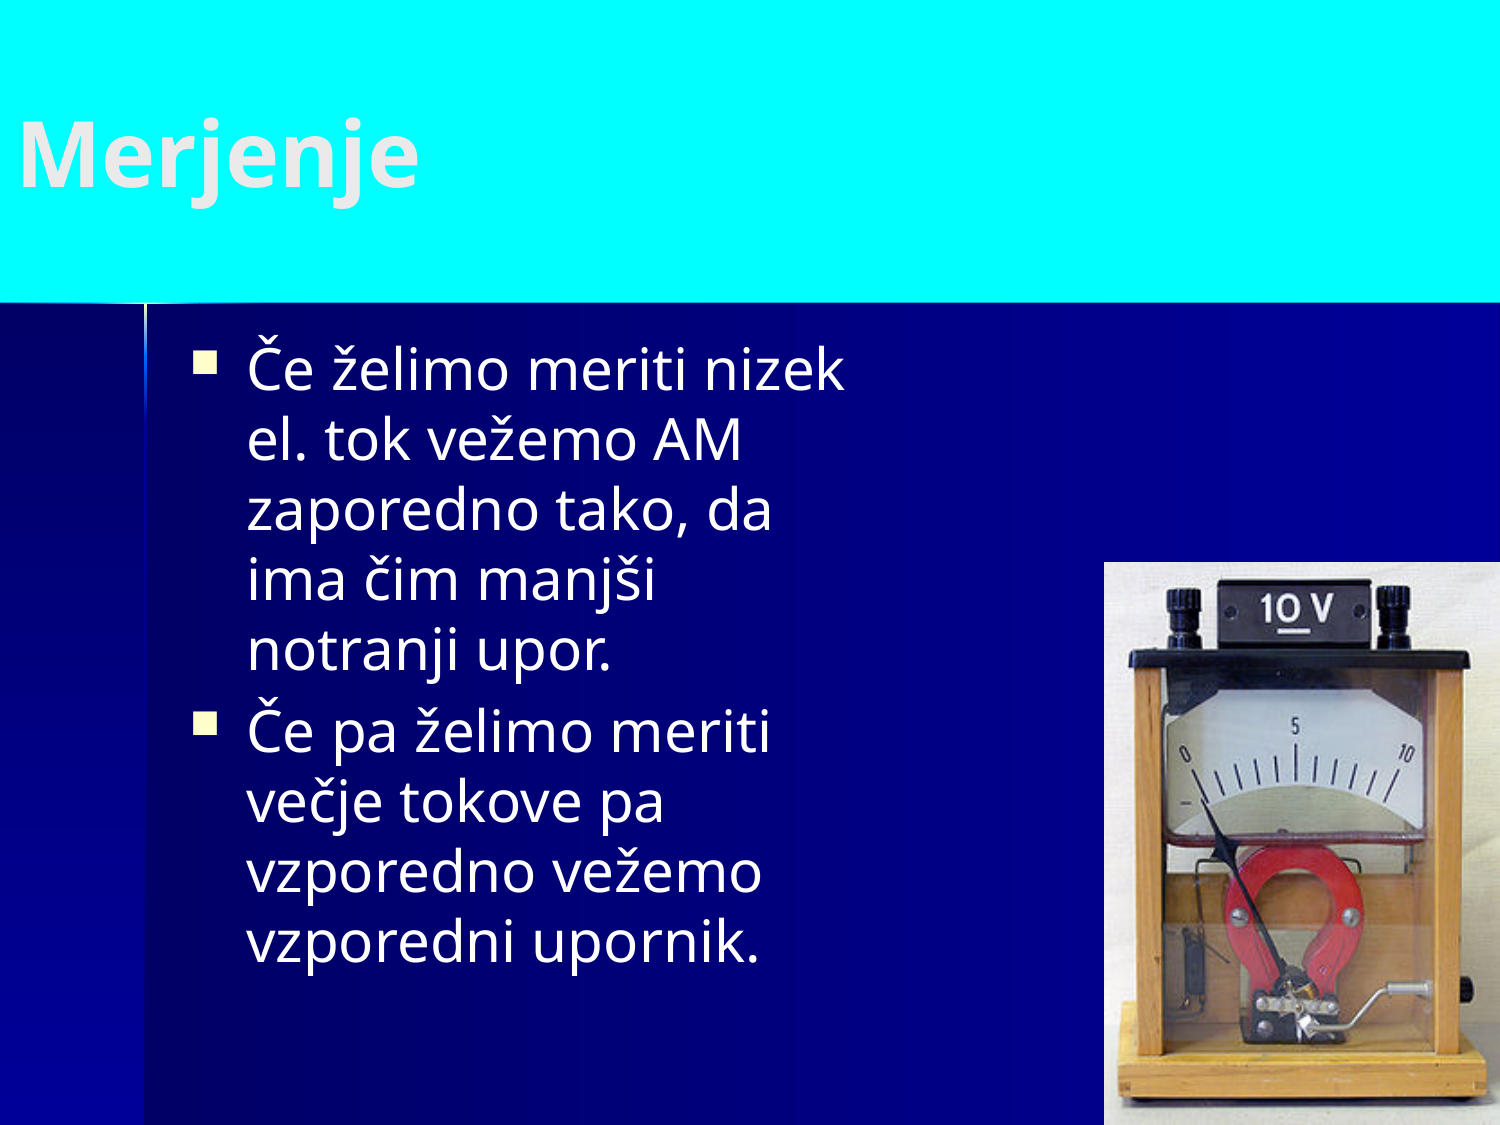

# Merjenje
Če želimo meriti nizek el. tok vežemo AM zaporedno tako, da ima čim manjši notranji upor.
Če pa želimo meriti večje tokove pa vzporedno vežemo vzporedni upornik.